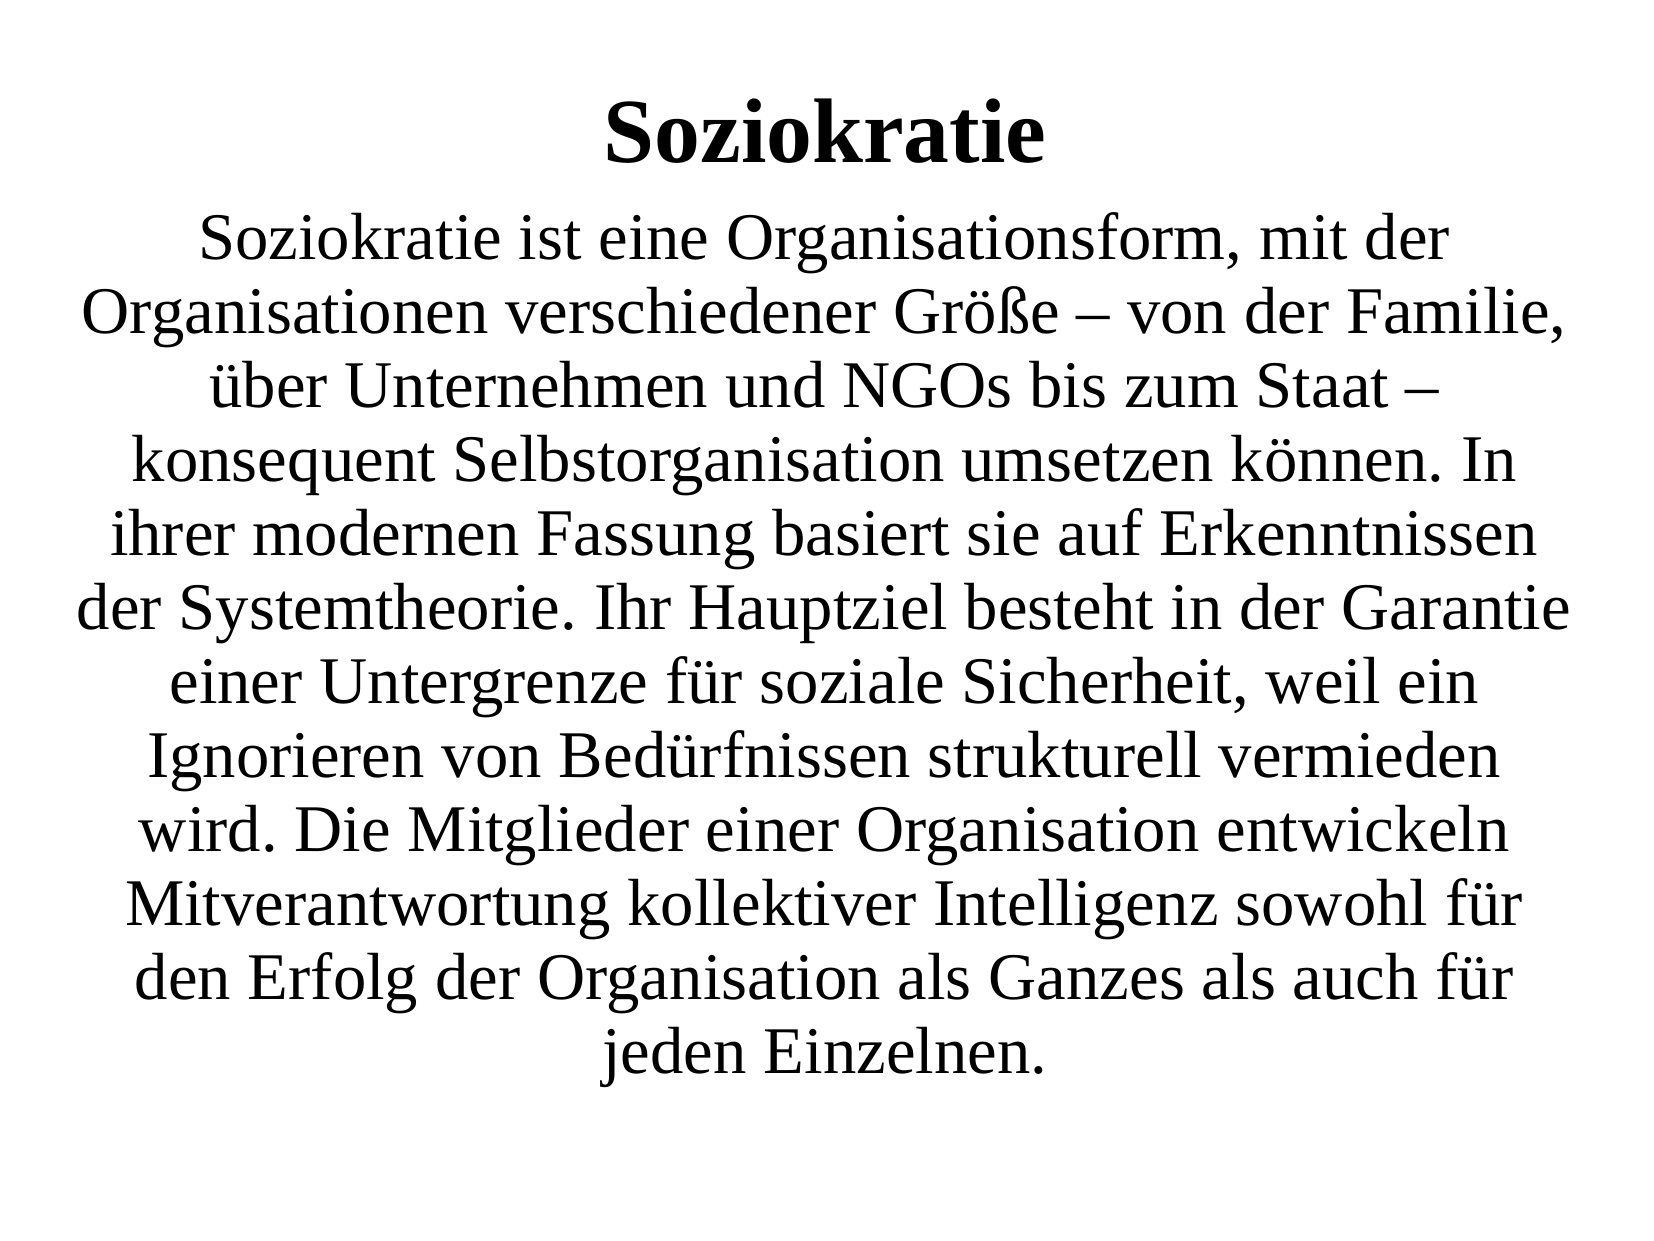

Soziokratie
Soziokratie ist eine Organisationsform, mit der Organisationen verschiedener Größe – von der Familie, über Unternehmen und NGOs bis zum Staat – konsequent Selbstorganisation umsetzen können. In ihrer modernen Fassung basiert sie auf Erkenntnissen der Systemtheorie. Ihr Hauptziel besteht in der Garantie einer Untergrenze für soziale Sicherheit, weil ein Ignorieren von Bedürfnissen strukturell vermieden wird. Die Mitglieder einer Organisation entwickeln Mitverantwortung kollektiver Intelligenz sowohl für den Erfolg der Organisation als Ganzes als auch für jeden Einzelnen.